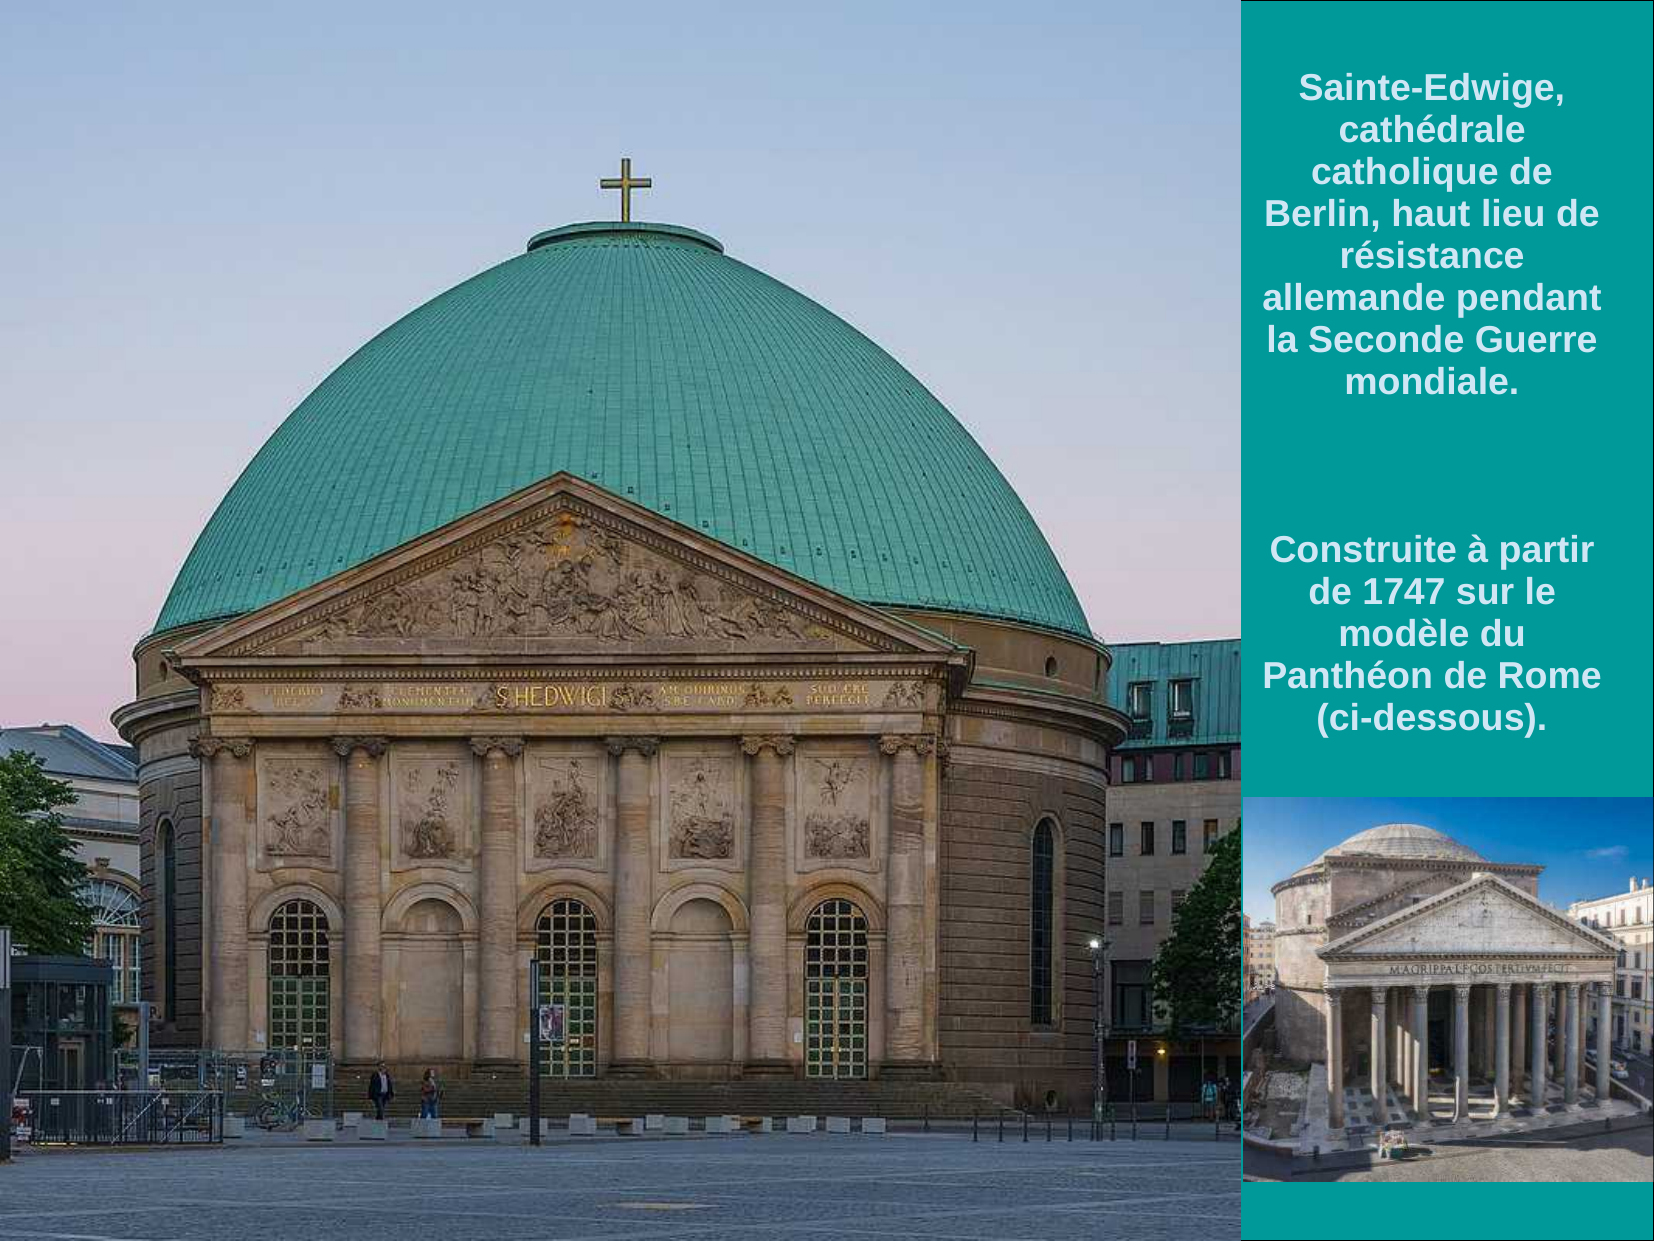

Sainte-Edwige, cathédrale catholique de Berlin, haut lieu de résistance allemande pendant la Seconde Guerre mondiale.
Construite à partir de 1747 sur le modèle du Panthéon de Rome (ci-dessous).